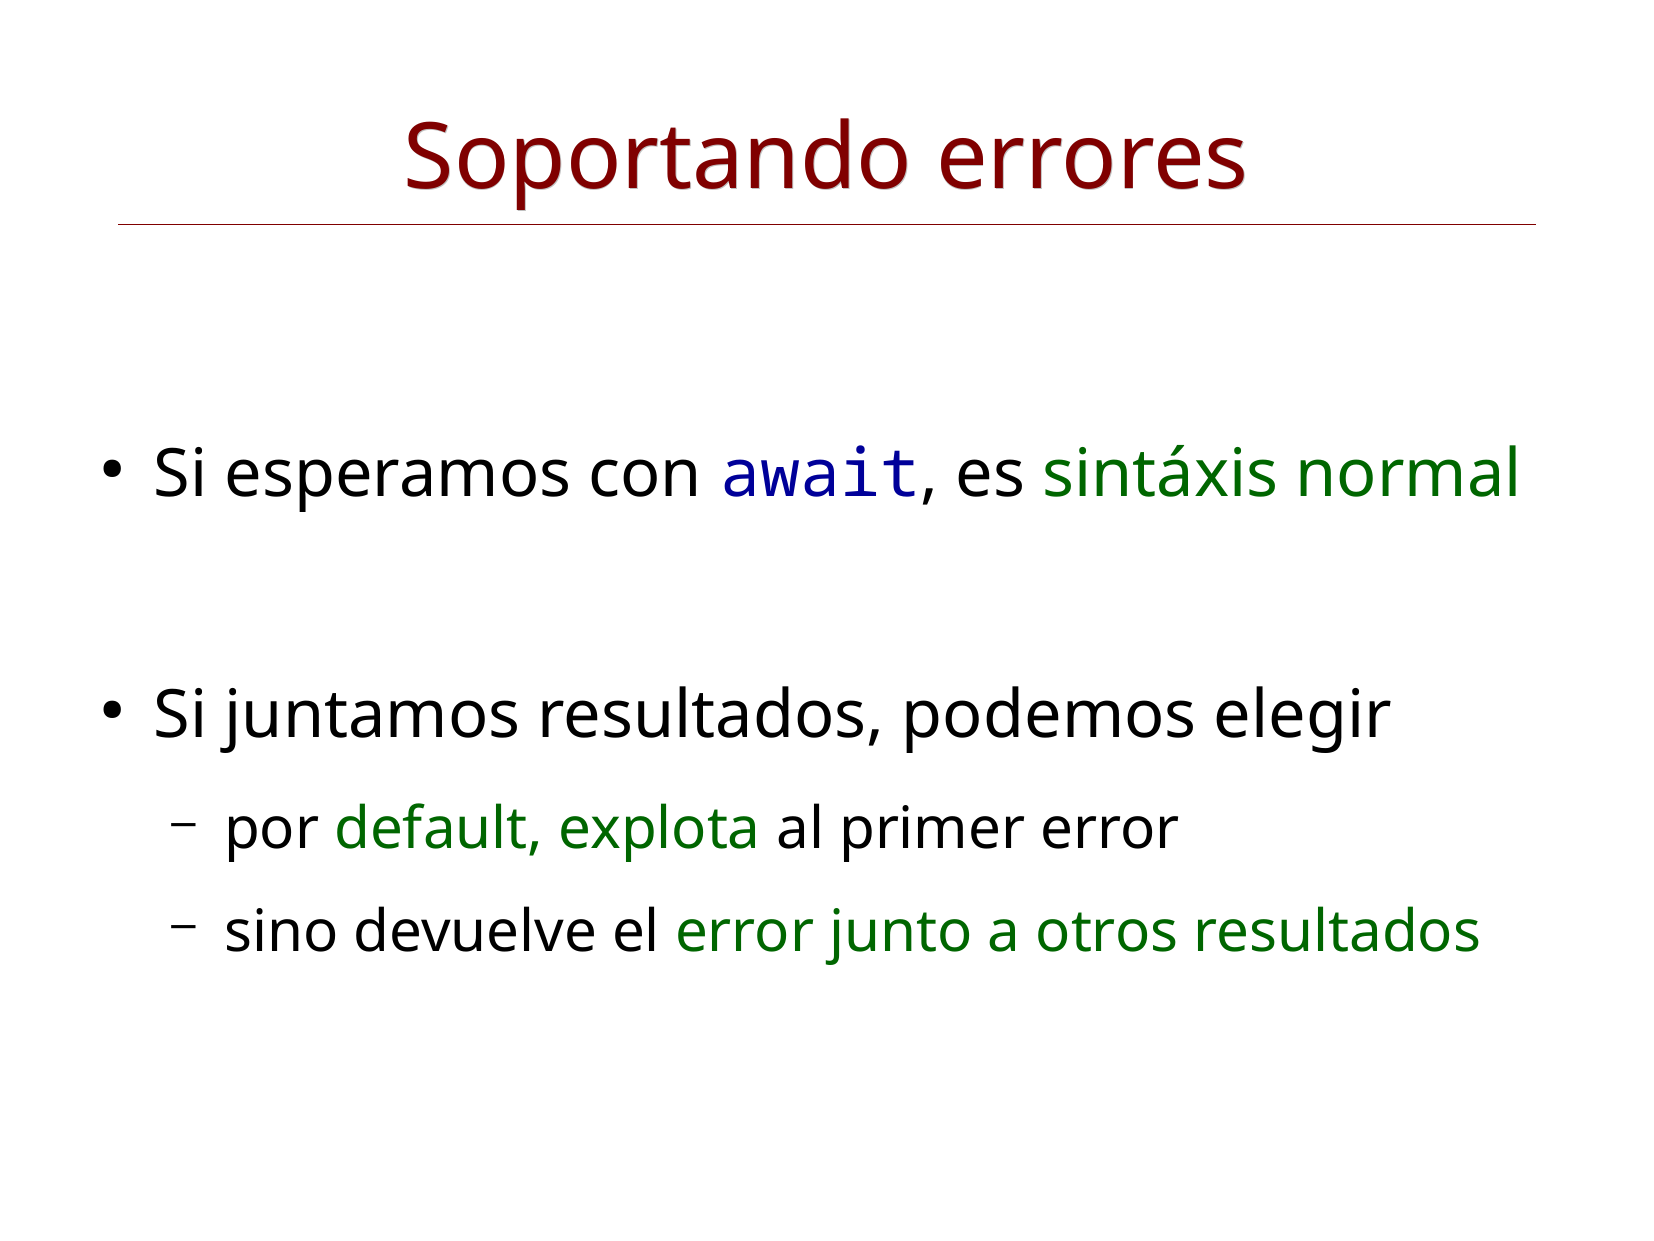

# Soportando errores
Si esperamos con await, es sintáxis normal
Si juntamos resultados, podemos elegir
por default, explota al primer error
sino devuelve el error junto a otros resultados